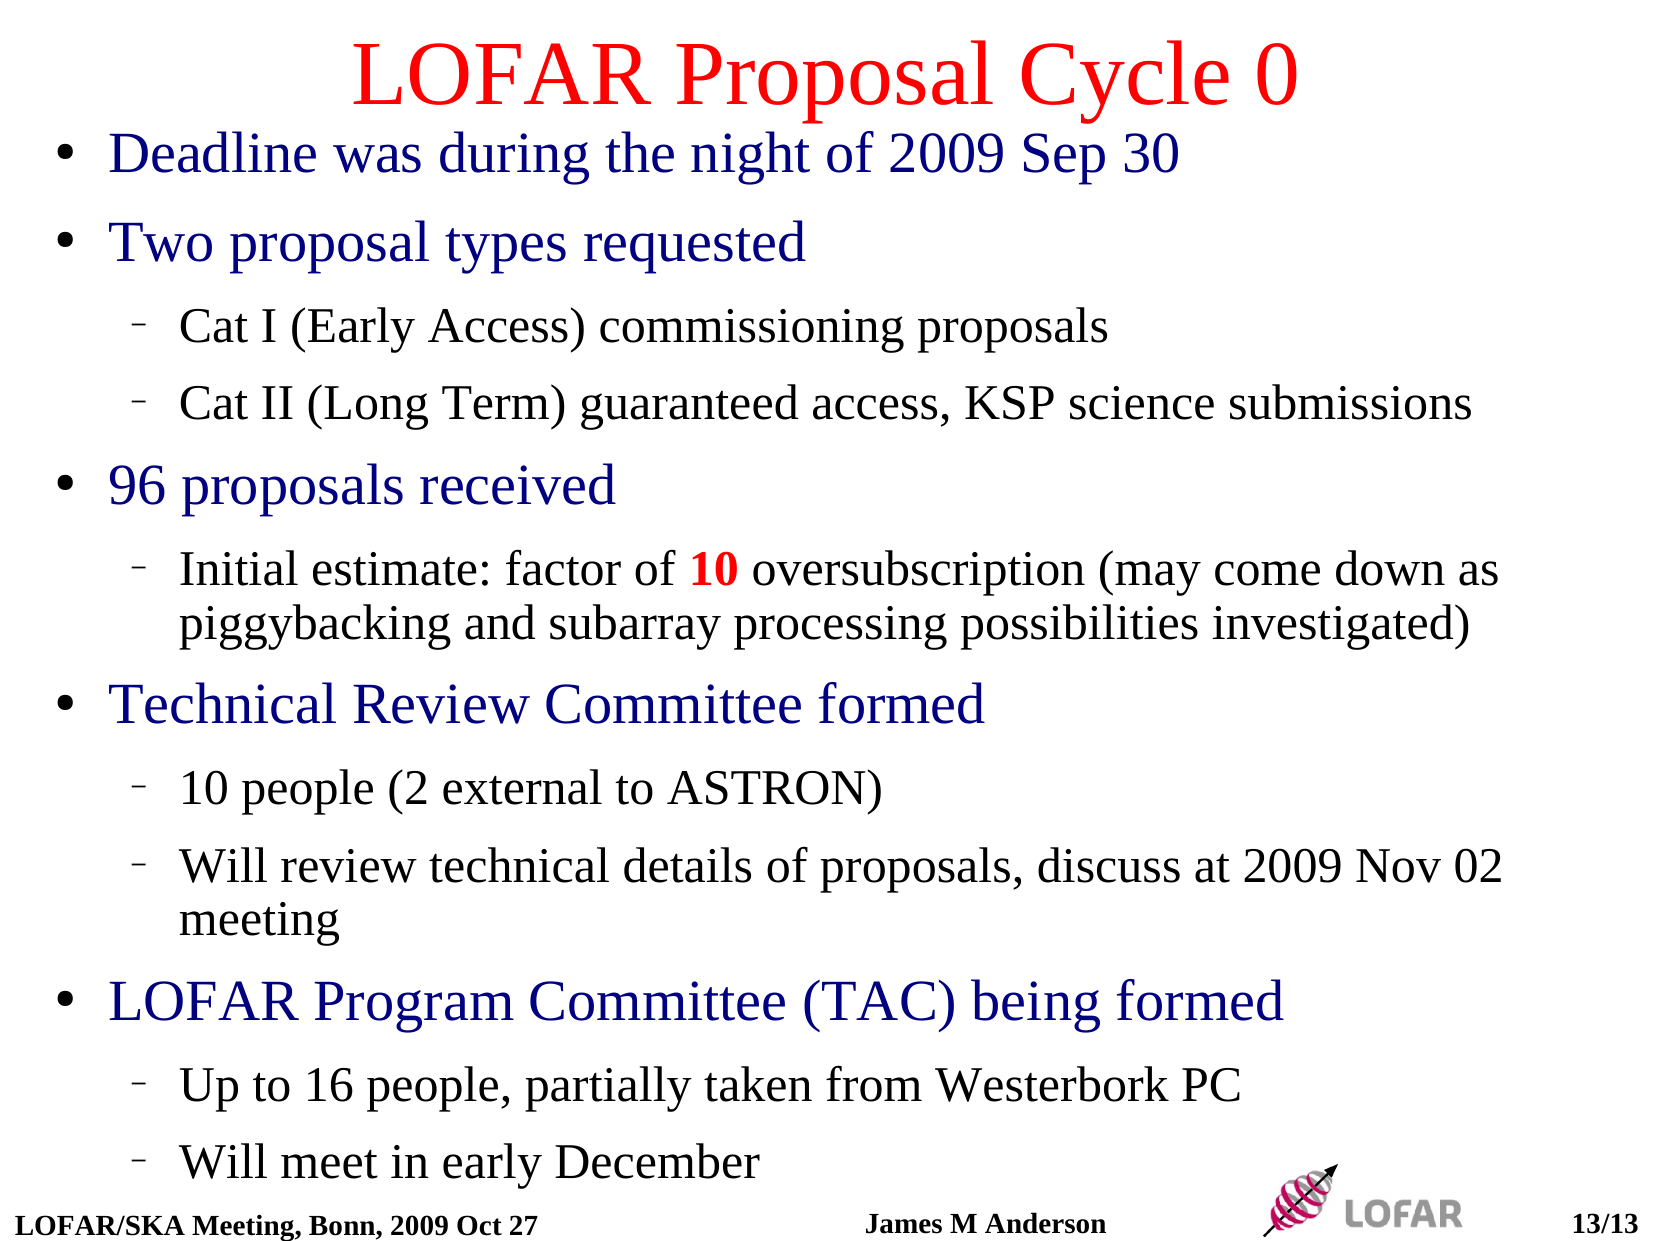

# LOFAR Proposal Cycle 0
Deadline was during the night of 2009 Sep 30
Two proposal types requested
Cat I (Early Access) commissioning proposals
Cat II (Long Term) guaranteed access, KSP science submissions
96 proposals received
Initial estimate: factor of 10 oversubscription (may come down as piggybacking and subarray processing possibilities investigated)
Technical Review Committee formed
10 people (2 external to ASTRON)
Will review technical details of proposals, discuss at 2009 Nov 02 meeting
LOFAR Program Committee (TAC) being formed
Up to 16 people, partially taken from Westerbork PC
Will meet in early December